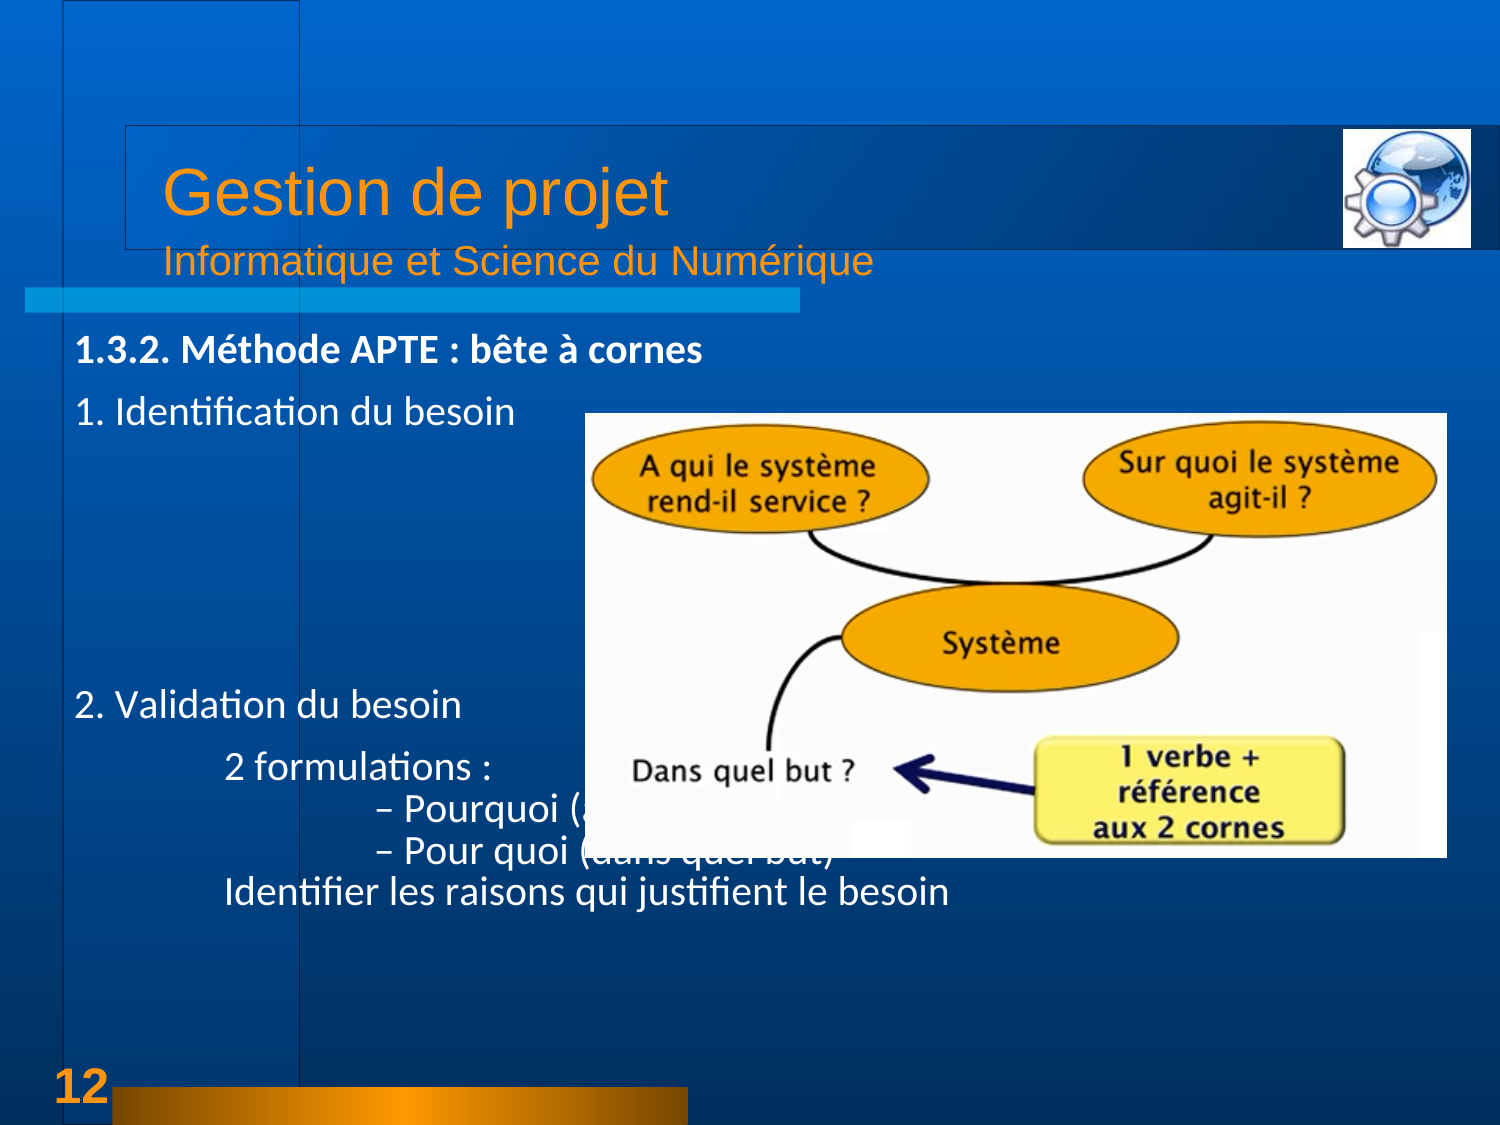

1.3.2. Méthode APTE : bête à cornes
1. Identification du besoin
2. Validation du besoin
	2 formulations :
		– Pourquoi (à cause de quoi) le besoin existe-t-il ?
		– Pour quoi (dans quel but)
	Identifier les raisons qui justifient le besoin